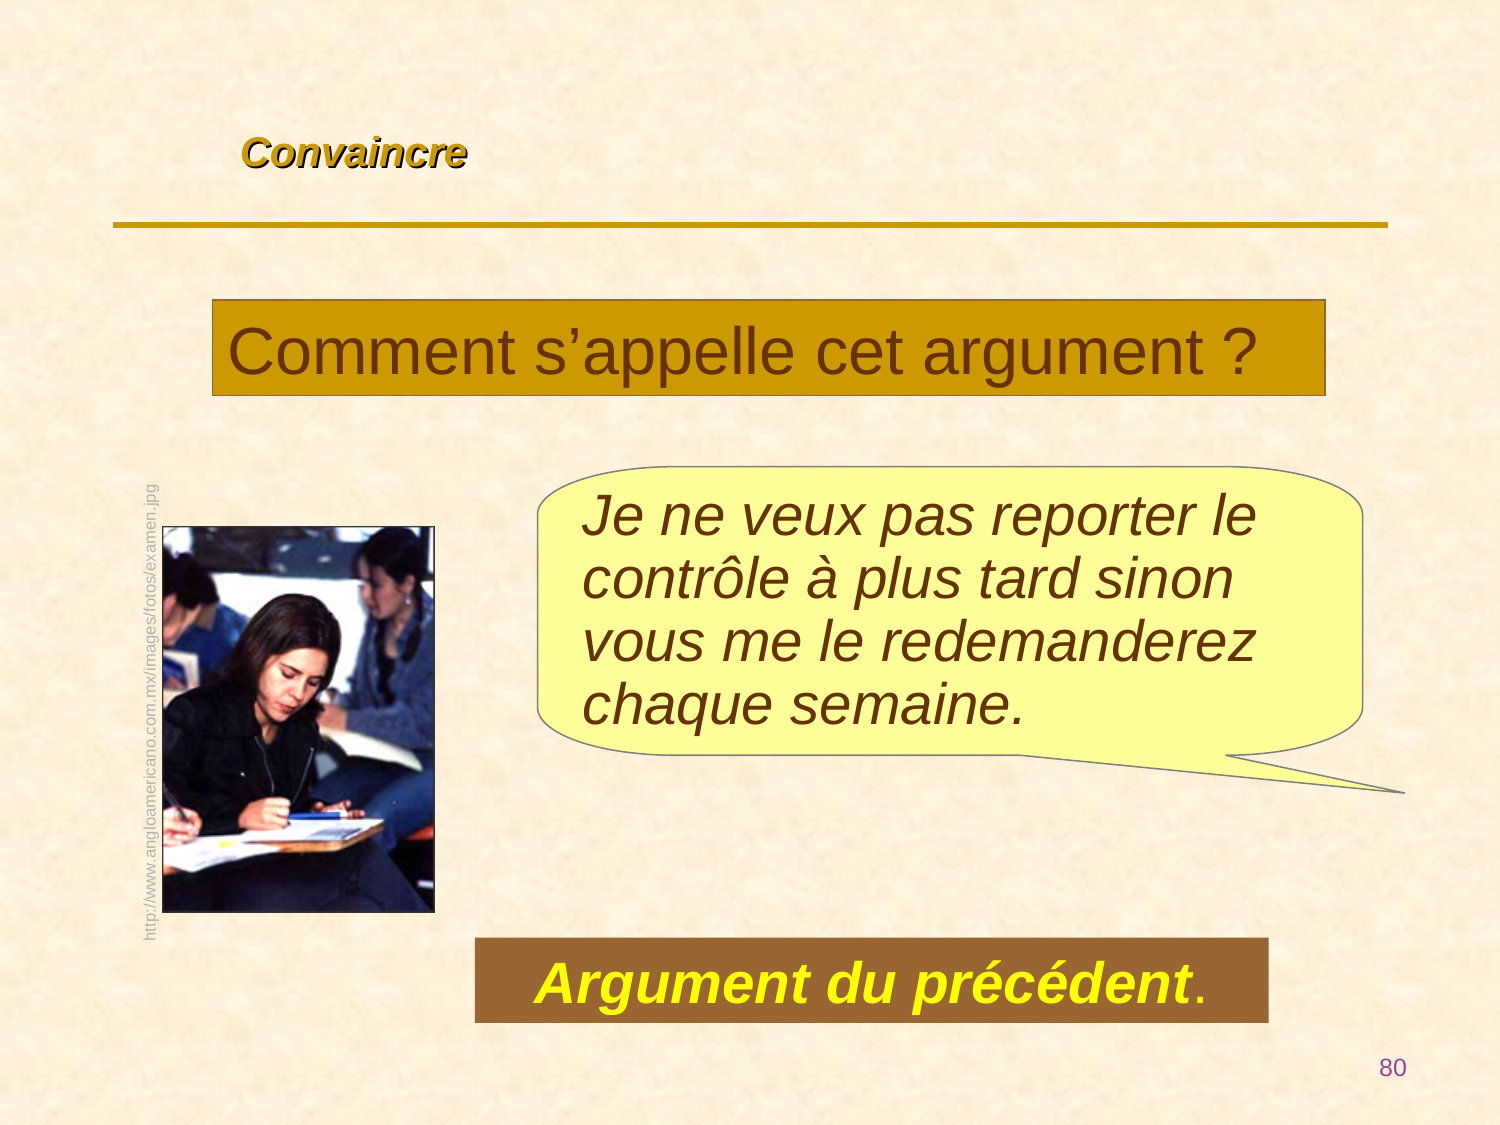

Convaincre
Comment s’appelle cet argument ?
Je ne veux pas reporter le contrôle à plus tard sinon vous me le redemanderez chaque semaine.
http://www.angloamericano.com.mx/images/fotos/examen.jpg
Argument du précédent.
80